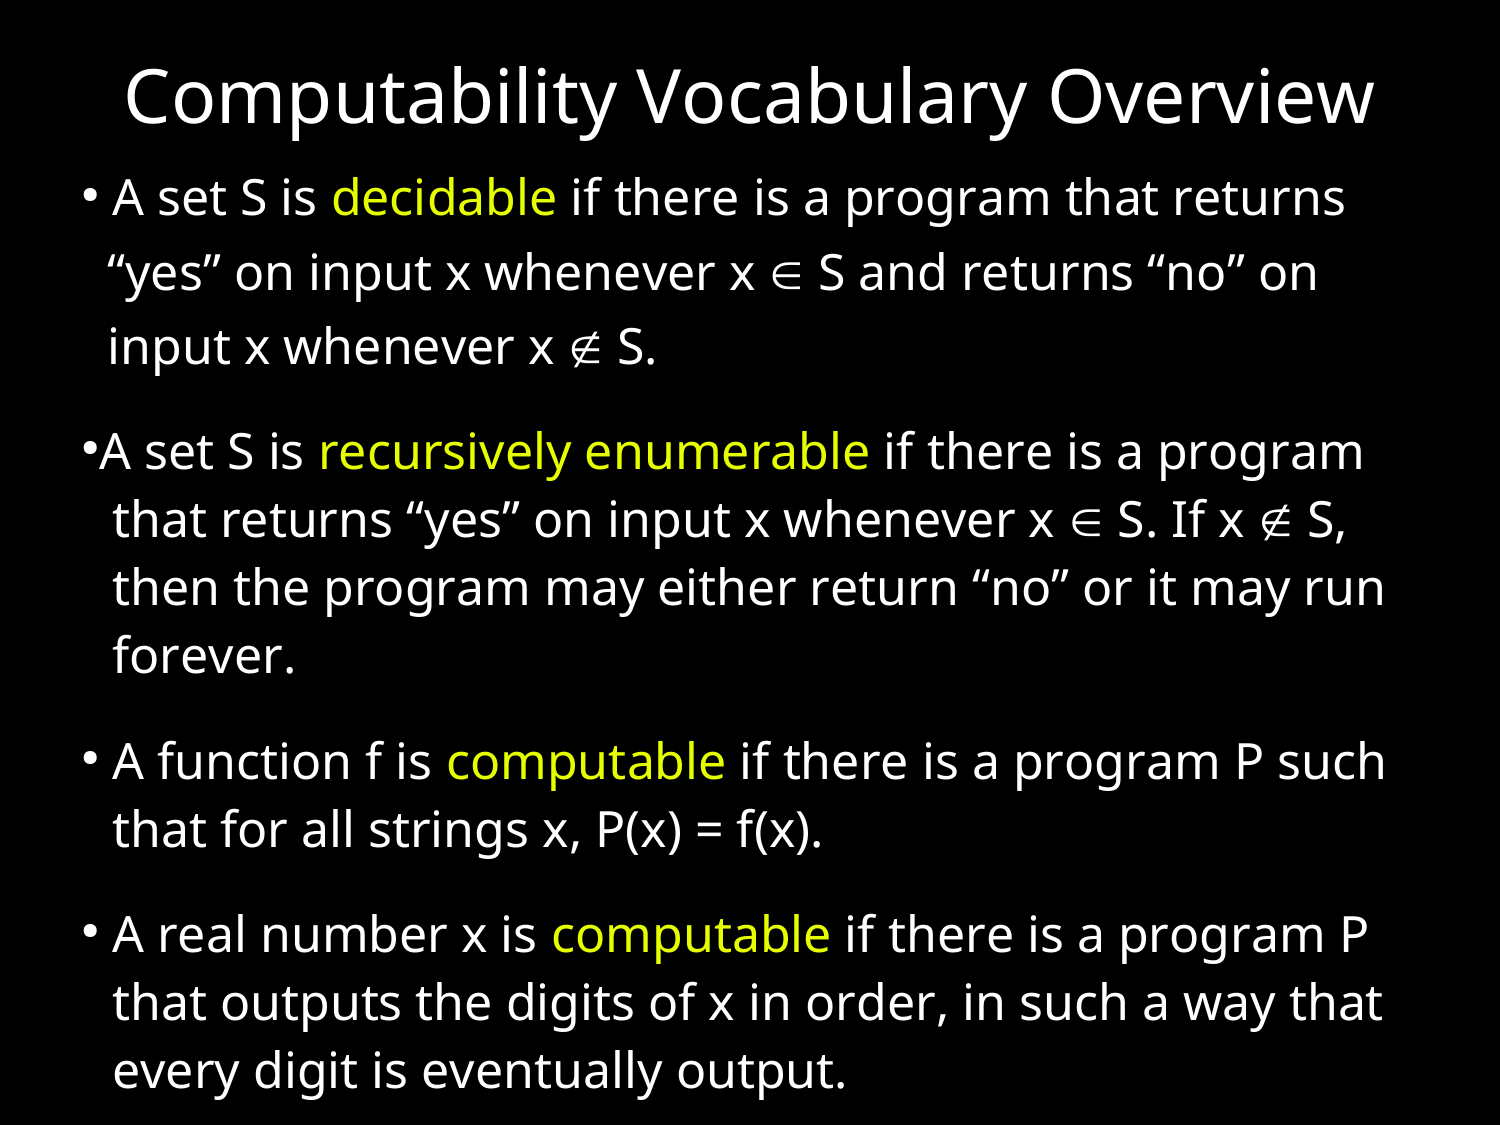

Computability Vocabulary Overview
 A set S is decidable if there is a program that returns
 “yes” on input x whenever x ∈ S and returns “no” on
 input x whenever x ∉ S.
A set S is recursively enumerable if there is a program
 that returns “yes” on input x whenever x ∈ S. If x ∉ S,
 then the program may either return “no” or it may run
 forever.
 A function f is computable if there is a program P such
 that for all strings x, P(x) = f(x).
 A real number x is computable if there is a program P
 that outputs the digits of x in order, in such a way that
 every digit is eventually output.